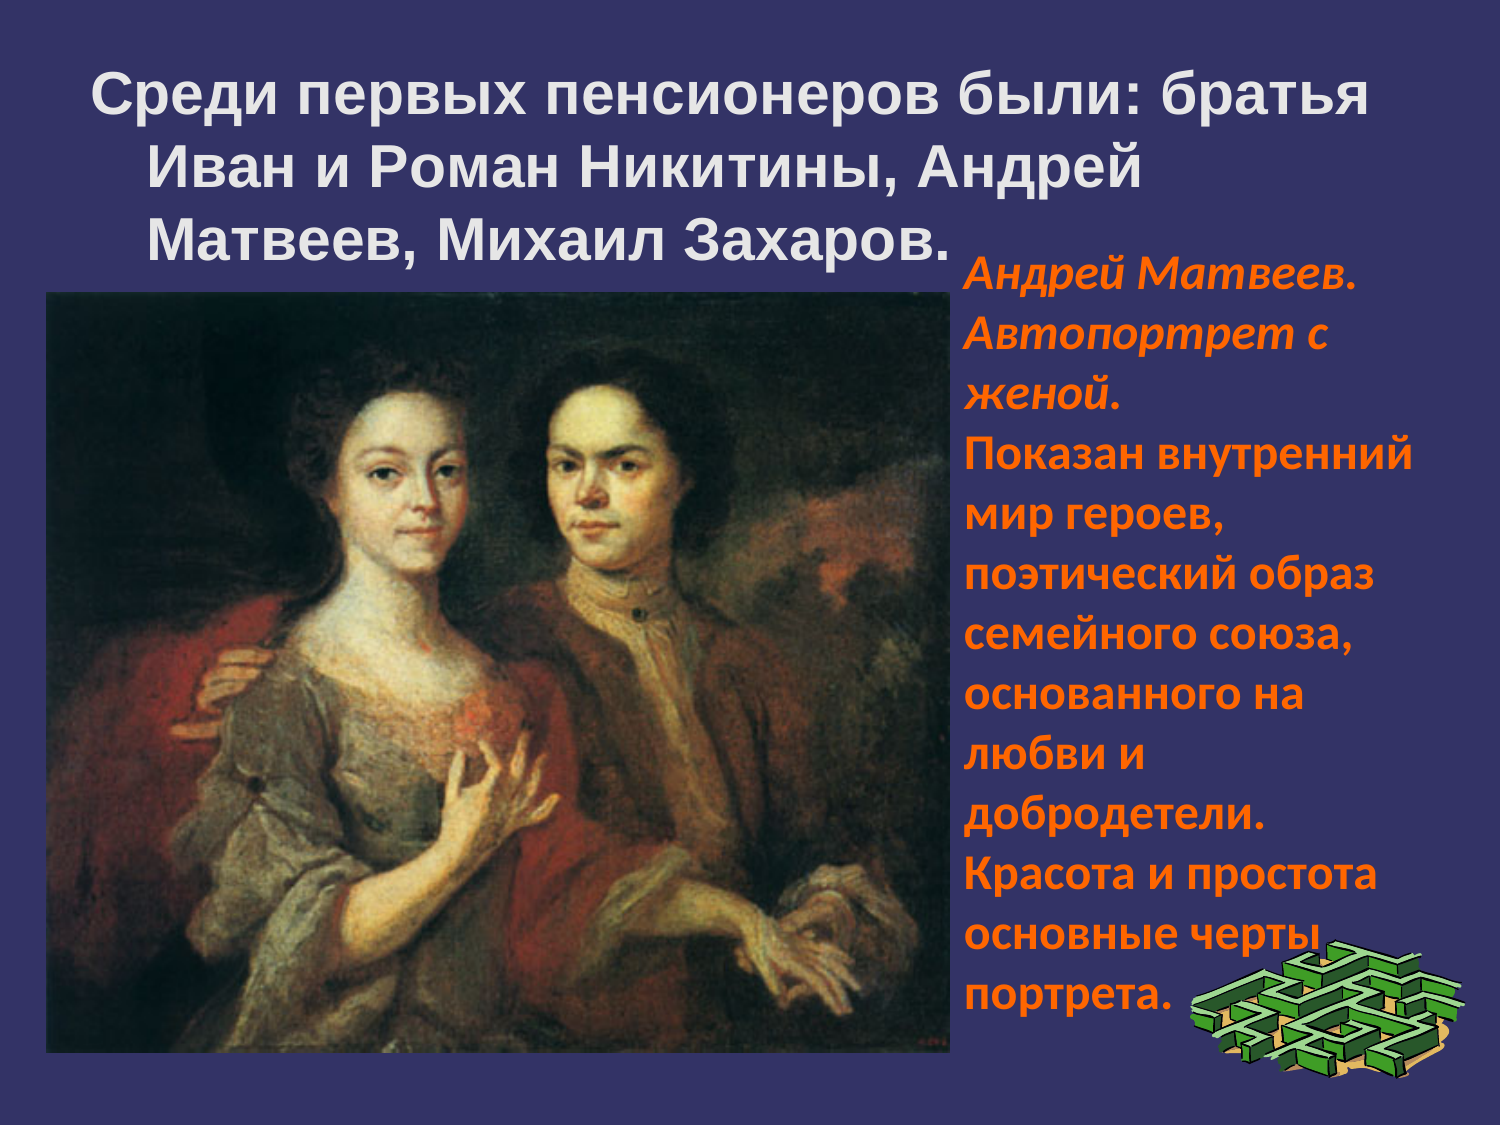

# Среди первых пенсионеров были: братья Иван и Роман Никитины, Андрей Матвеев, Михаил Захаров.
Андрей Матвеев. Автопортрет с женой.
Показан внутренний мир героев, поэтический образ семейного союза, основанного на любви и добродетели.
Красота и простота основные черты портрета.